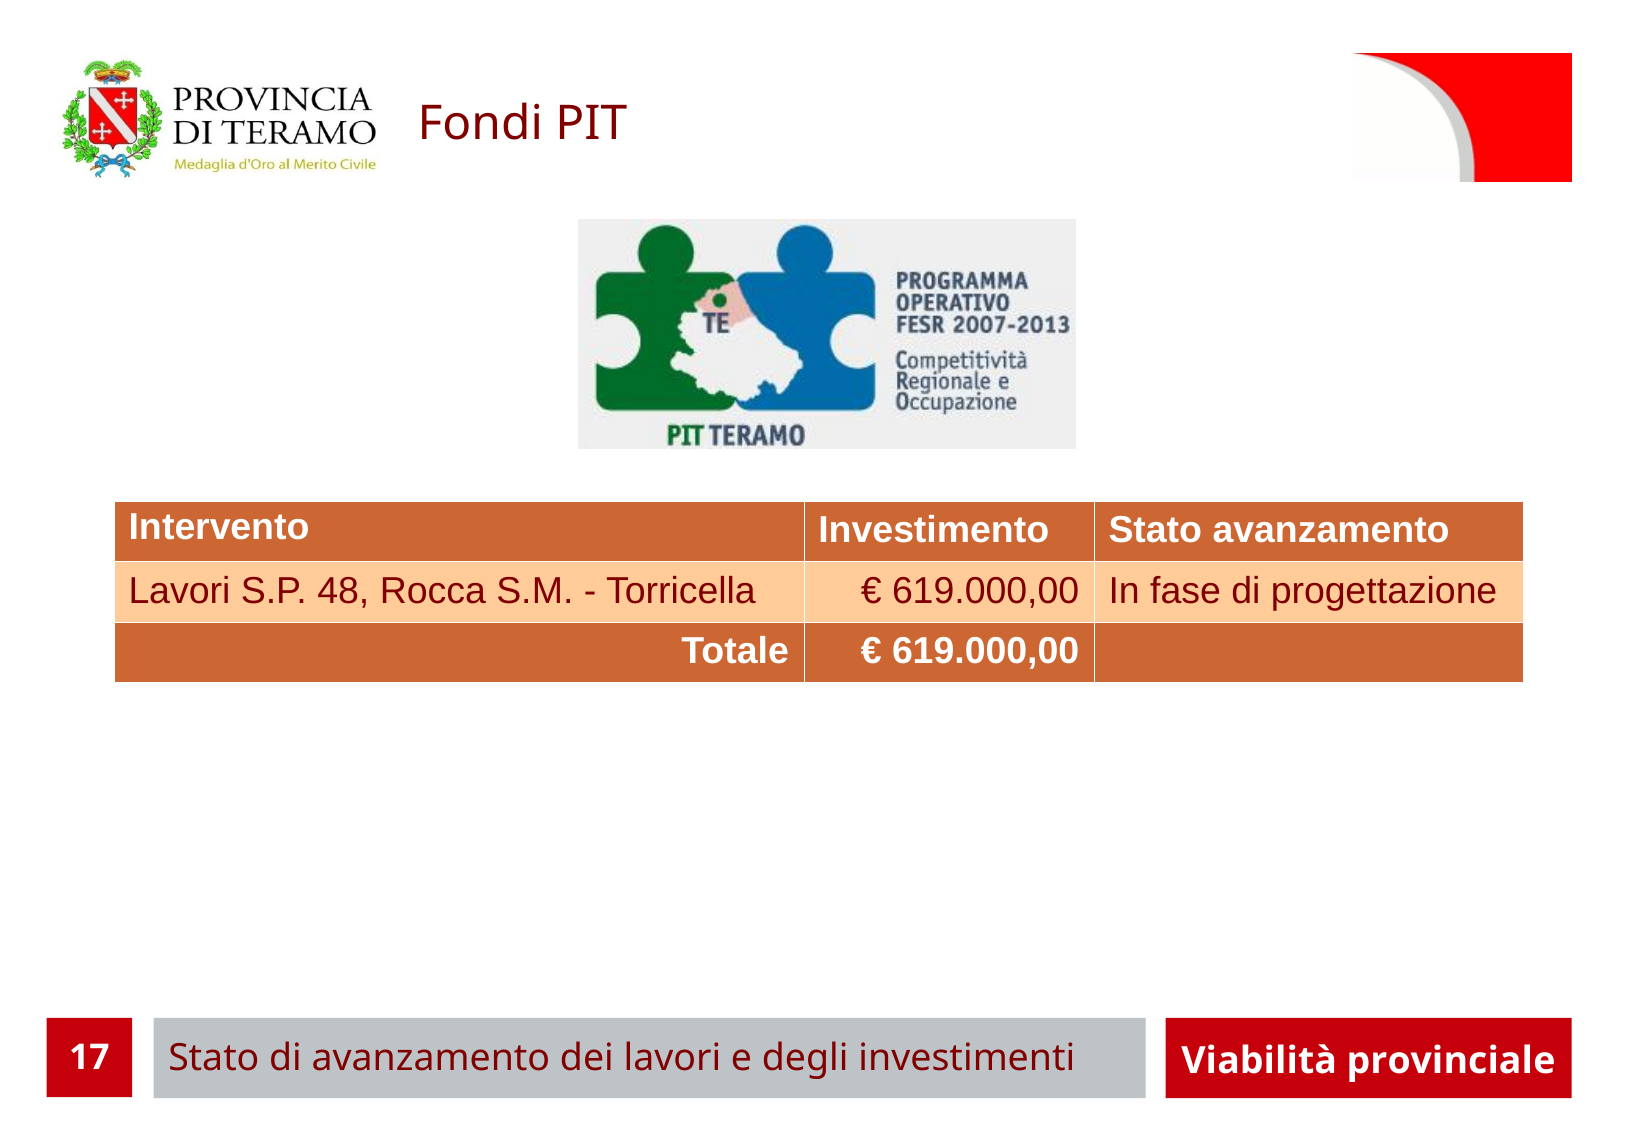

# Fondi PIT
| Intervento | Investimento | Stato avanzamento |
| --- | --- | --- |
| Lavori S.P. 48, Rocca S.M. - Torricella | € 619.000,00 | In fase di progettazione |
| Totale | € 619.000,00 | |
17